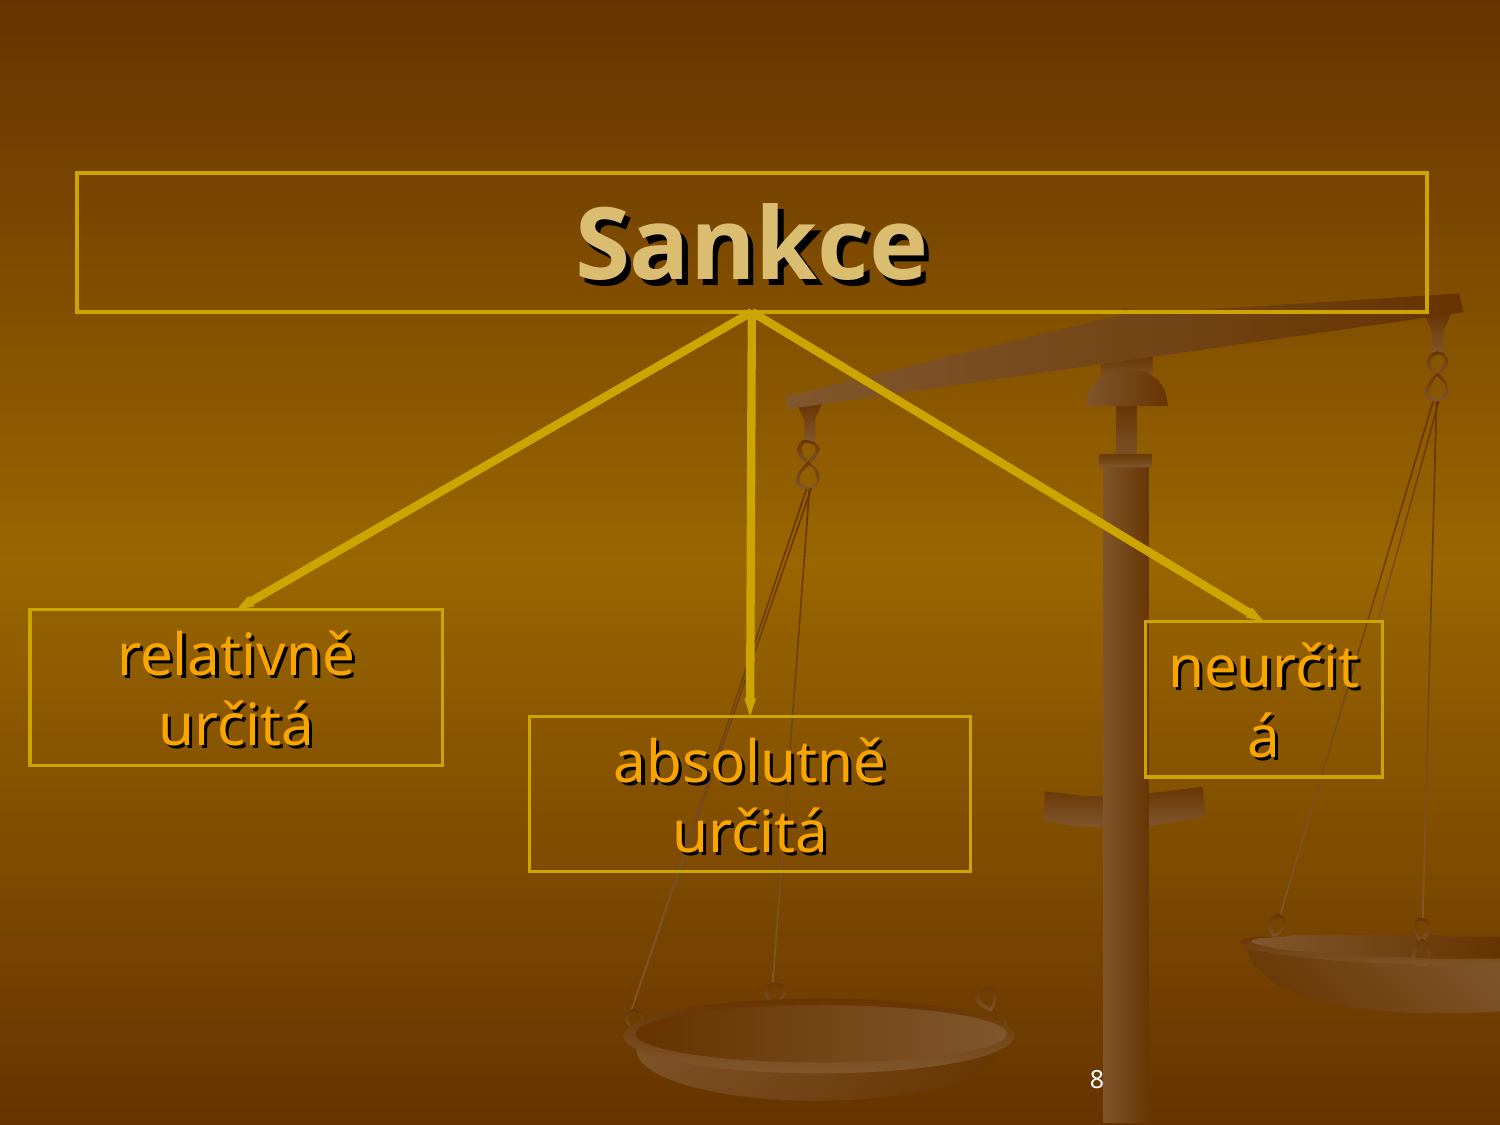

# Sankce
relativně určitá
neurčitá
absolutně určitá